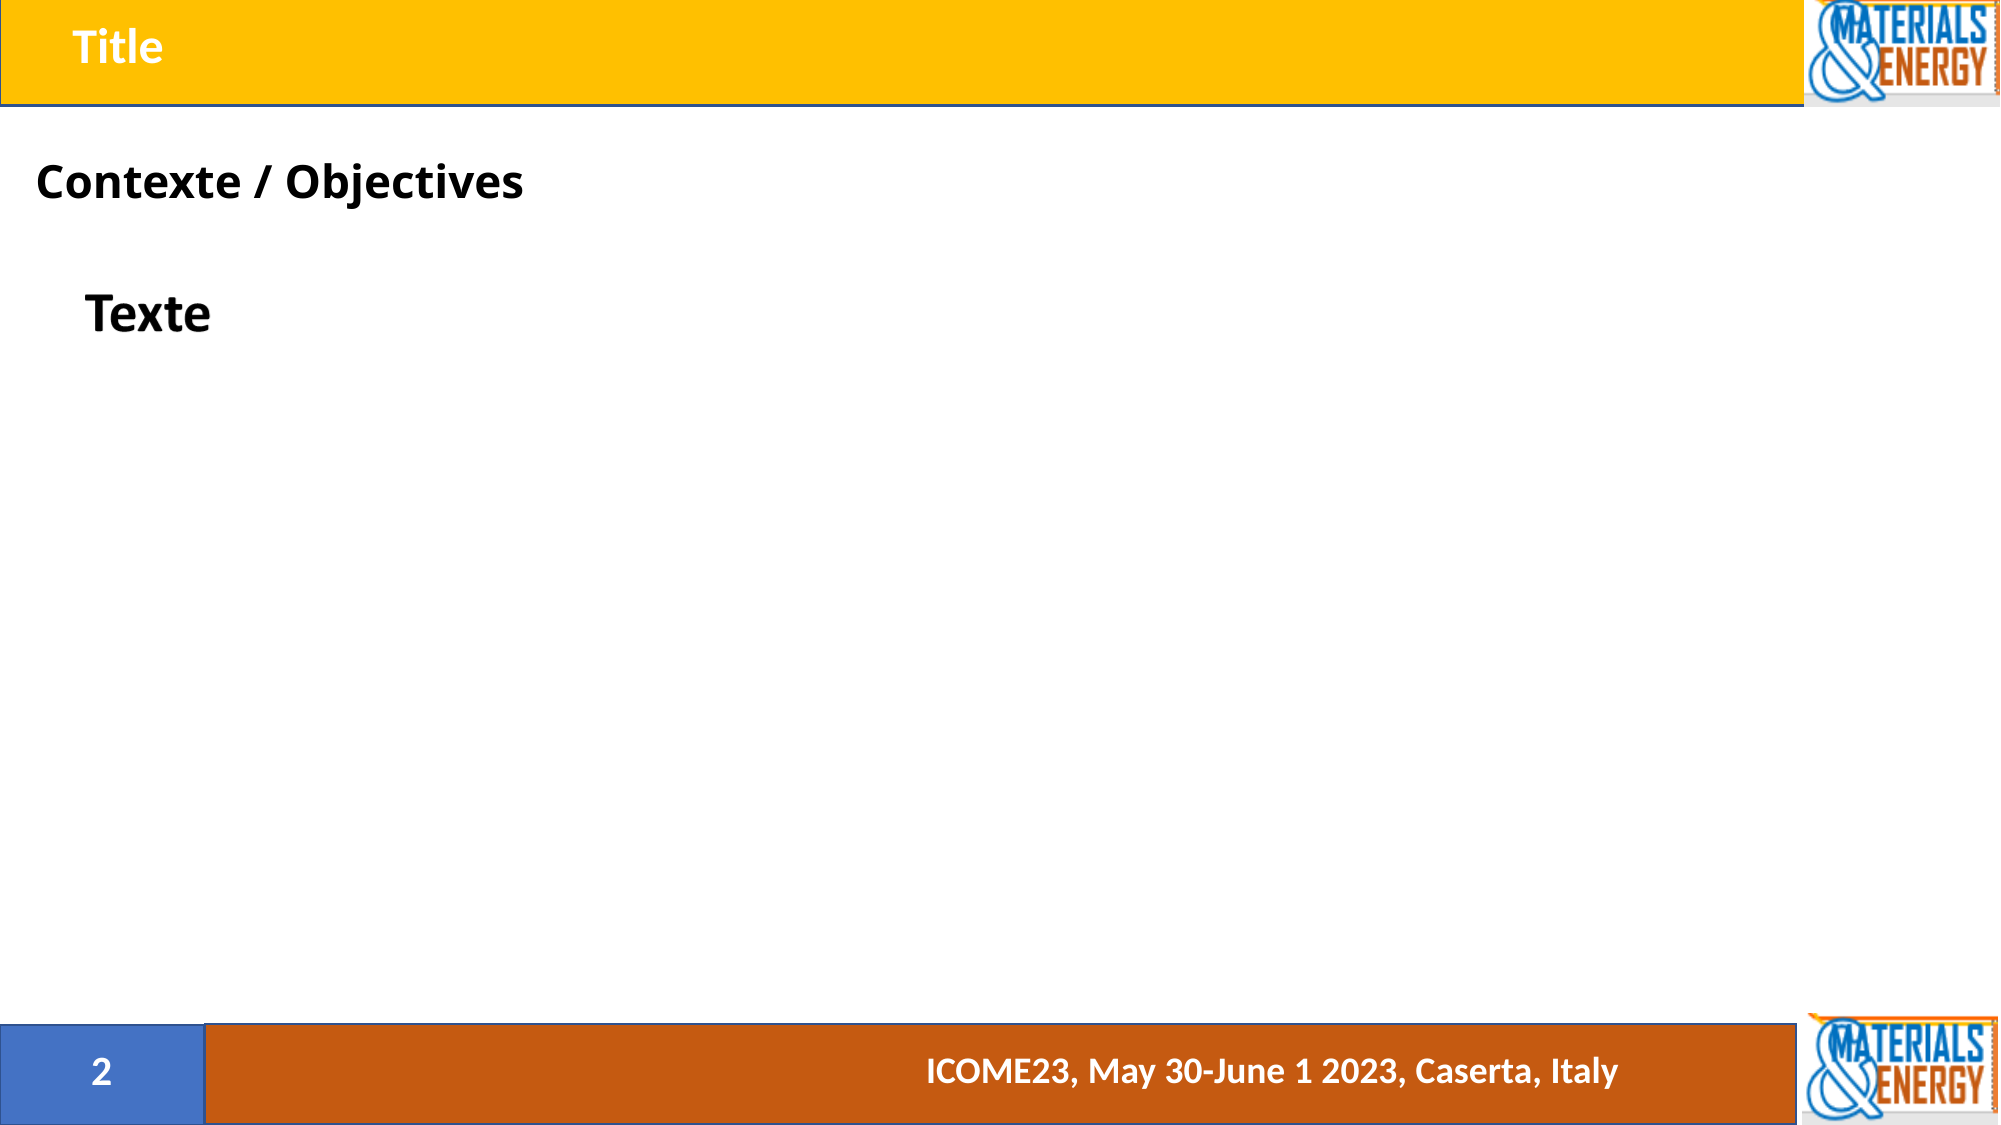

Title
Contexte / Objectives
 ICOME23, May 30-June 1 2023, Caserta, Italy
 Speaker/Title